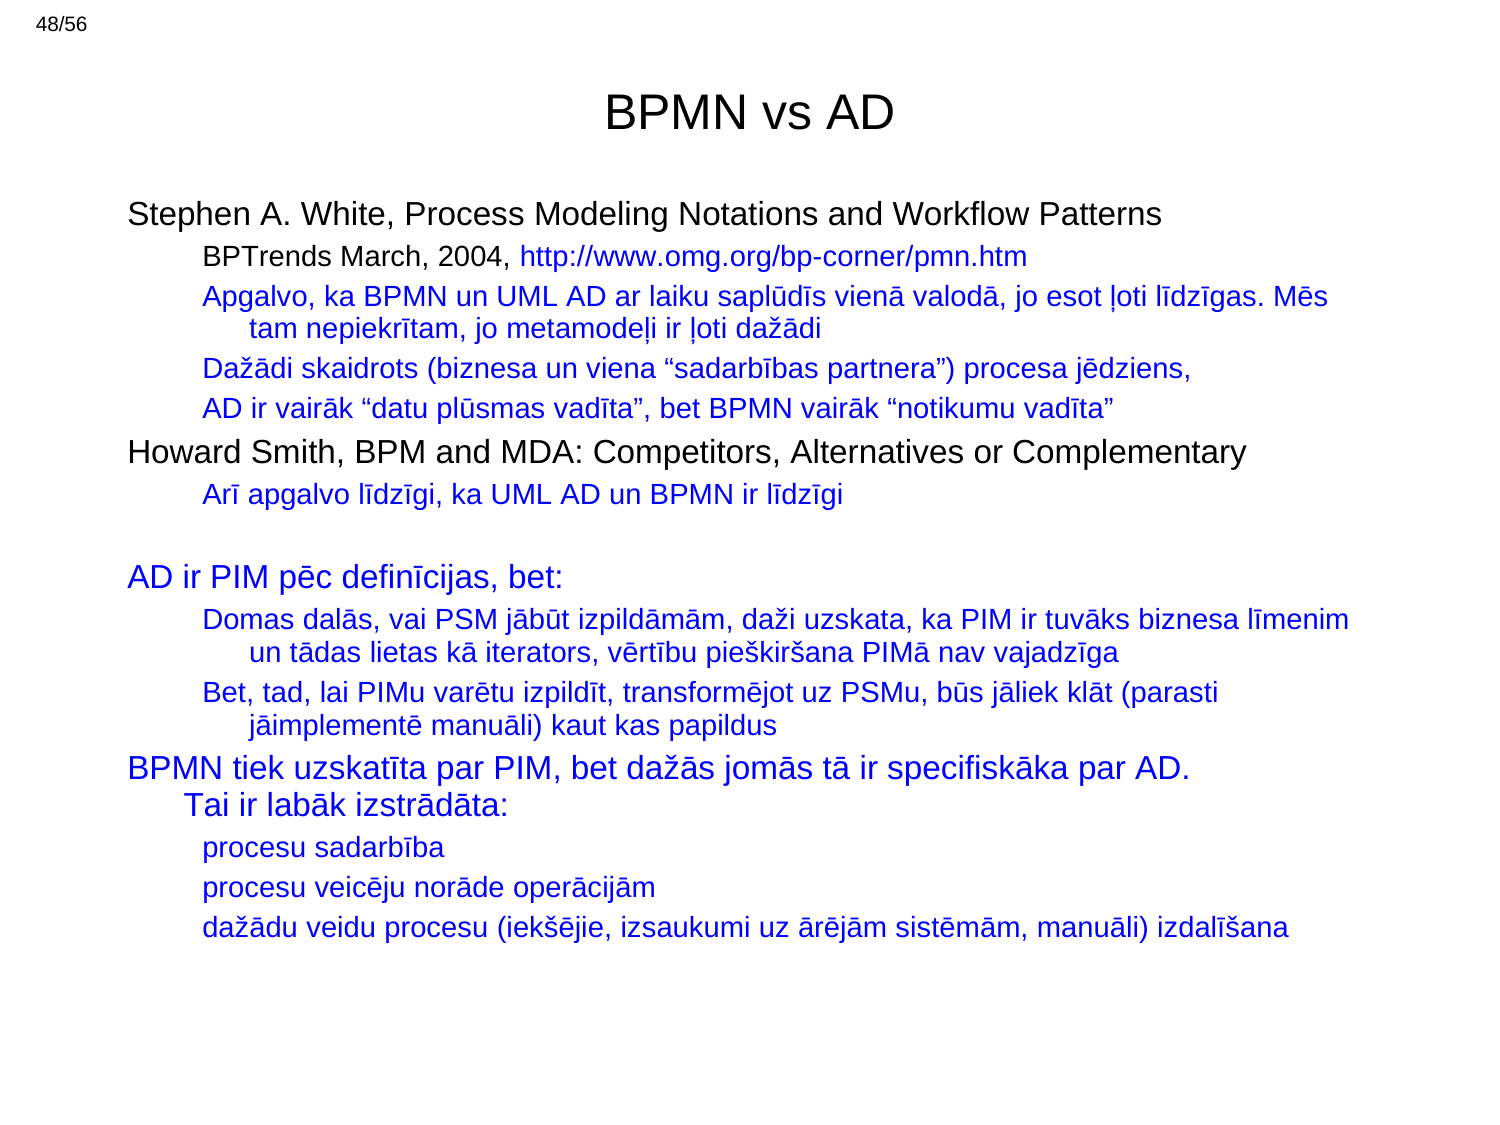

48
# BPMN vs AD
Stephen A. White, Process Modeling Notations and Workflow Patterns
BPTrends March, 2004, http://www.omg.org/bp-corner/pmn.htm
Apgalvo, ka BPMN un UML AD ar laiku saplūdīs vienā valodā, jo esot ļoti līdzīgas. Mēs tam nepiekrītam, jo metamodeļi ir ļoti dažādi
Dažādi skaidrots (biznesa un viena “sadarbības partnera”) procesa jēdziens,
AD ir vairāk “datu plūsmas vadīta”, bet BPMN vairāk “notikumu vadīta”
Howard Smith, BPM and MDA: Competitors, Alternatives or Complementary
Arī apgalvo līdzīgi, ka UML AD un BPMN ir līdzīgi
AD ir PIM pēc definīcijas, bet:
Domas dalās, vai PSM jābūt izpildāmām, daži uzskata, ka PIM ir tuvāks biznesa līmenim un tādas lietas kā iterators, vērtību pieškiršana PIMā nav vajadzīga
Bet, tad, lai PIMu varētu izpildīt, transformējot uz PSMu, būs jāliek klāt (parasti jāimplementē manuāli) kaut kas papildus
BPMN tiek uzskatīta par PIM, bet dažās jomās tā ir specifiskāka par AD.
Tai ir labāk izstrādāta:
procesu sadarbība
procesu veicēju norāde operācijām
dažādu veidu procesu (iekšējie, izsaukumi uz ārējām sistēmām, manuāli) izdalīšana